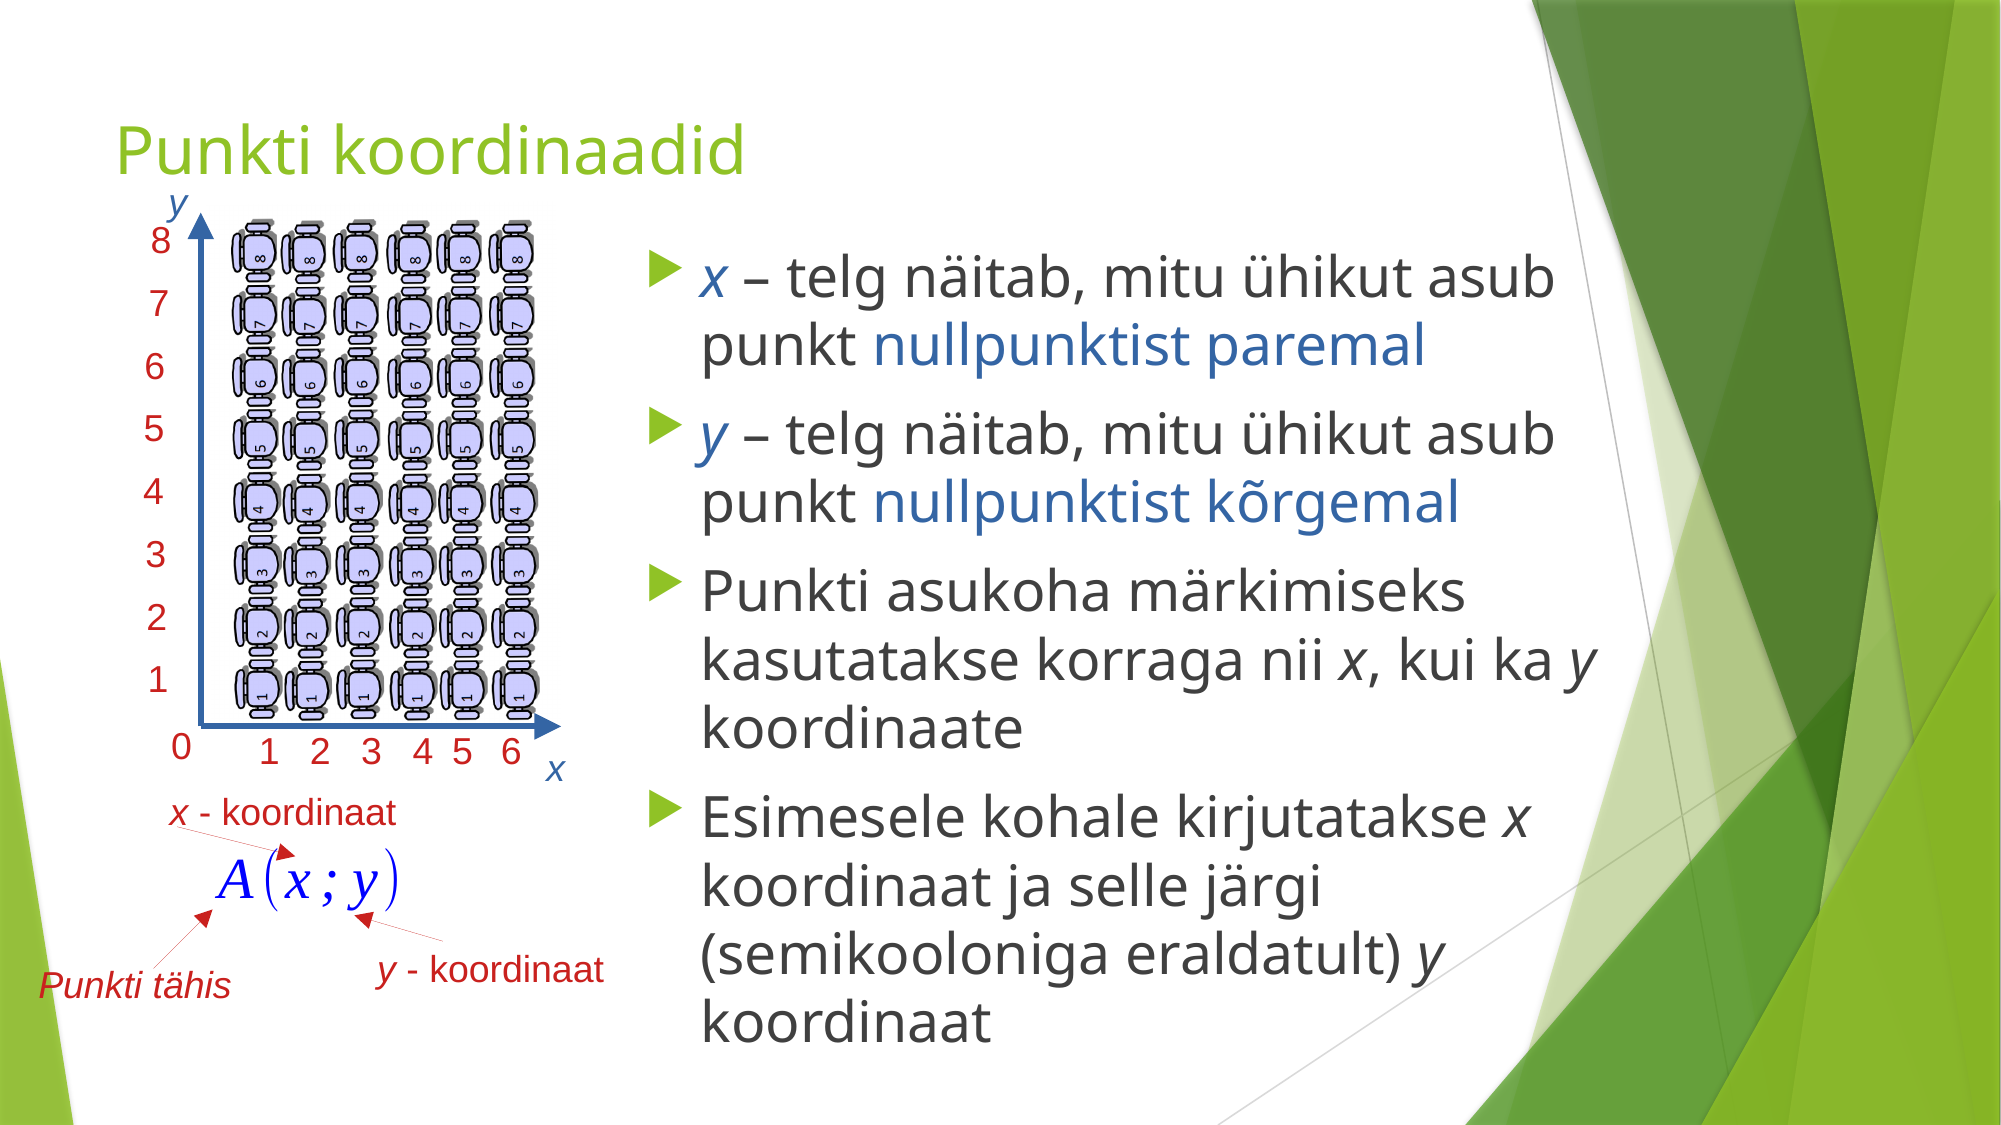

# Punkti koordinaadid
y
x – telg näitab, mitu ühikut asub punkt nullpunktist paremal
y – telg näitab, mitu ühikut asub punkt nullpunktist kõrgemal
Punkti asukoha märkimiseks kasutatakse korraga nii x, kui ka y koordinaate
Esimesele kohale kirjutatakse x koordinaat ja selle järgi (semikooloniga eraldatult) y koordinaat
1
2
3
4
5
6
8
7
6
5
4
3
2
1
0
x
x - koordinaat
y - koordinaat
Punkti tähis